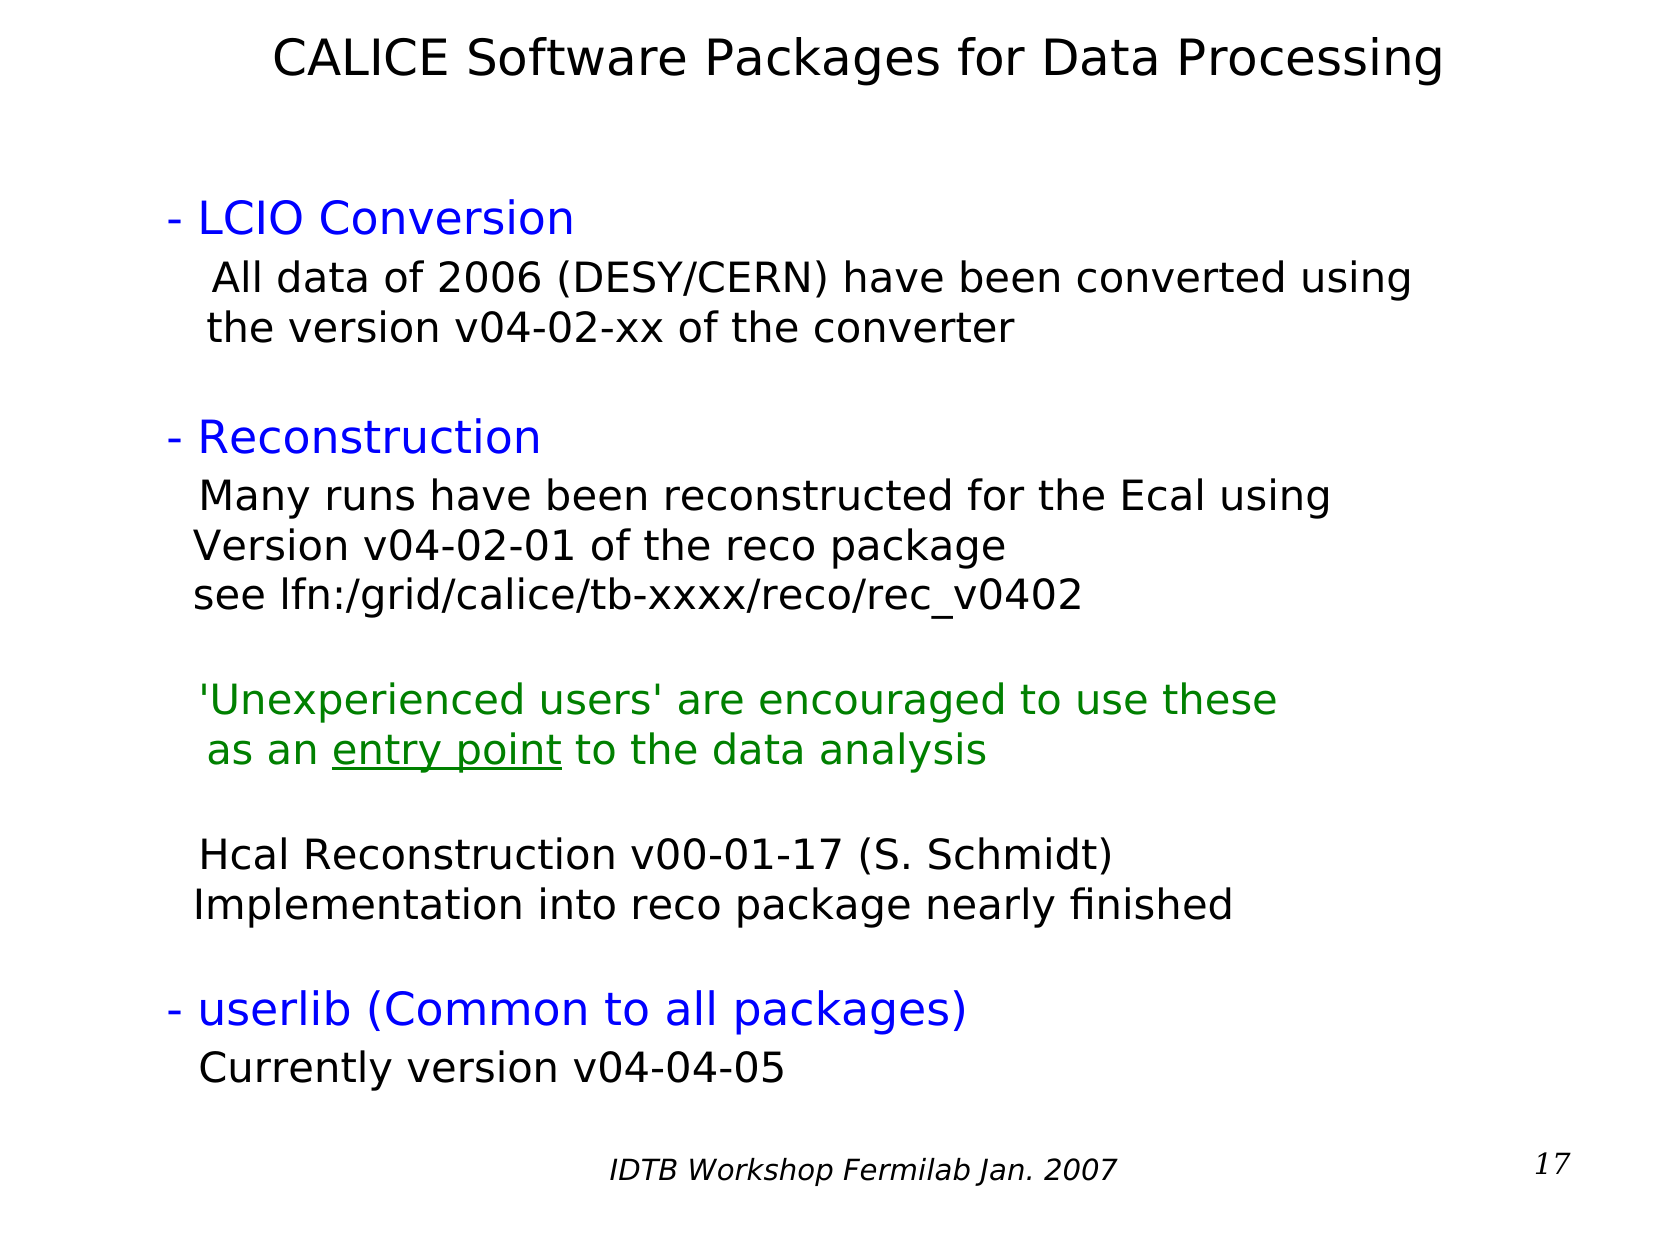

CALICE Software Packages for Data Processing
- LCIO Conversion
 All data of 2006 (DESY/CERN) have been converted using
 the version v04-02-xx of the converter
- Reconstruction
 Many runs have been reconstructed for the Ecal using
 Version v04-02-01 of the reco package
 see lfn:/grid/calice/tb-xxxx/reco/rec_v0402
 'Unexperienced users' are encouraged to use these
 as an entry point to the data analysis
 Hcal Reconstruction v00-01-17 (S. Schmidt)
 Implementation into reco package nearly finished
- userlib (Common to all packages)
 Currently version v04-04-05
17
ILC Detector Testbeam Workshop Jan. 07